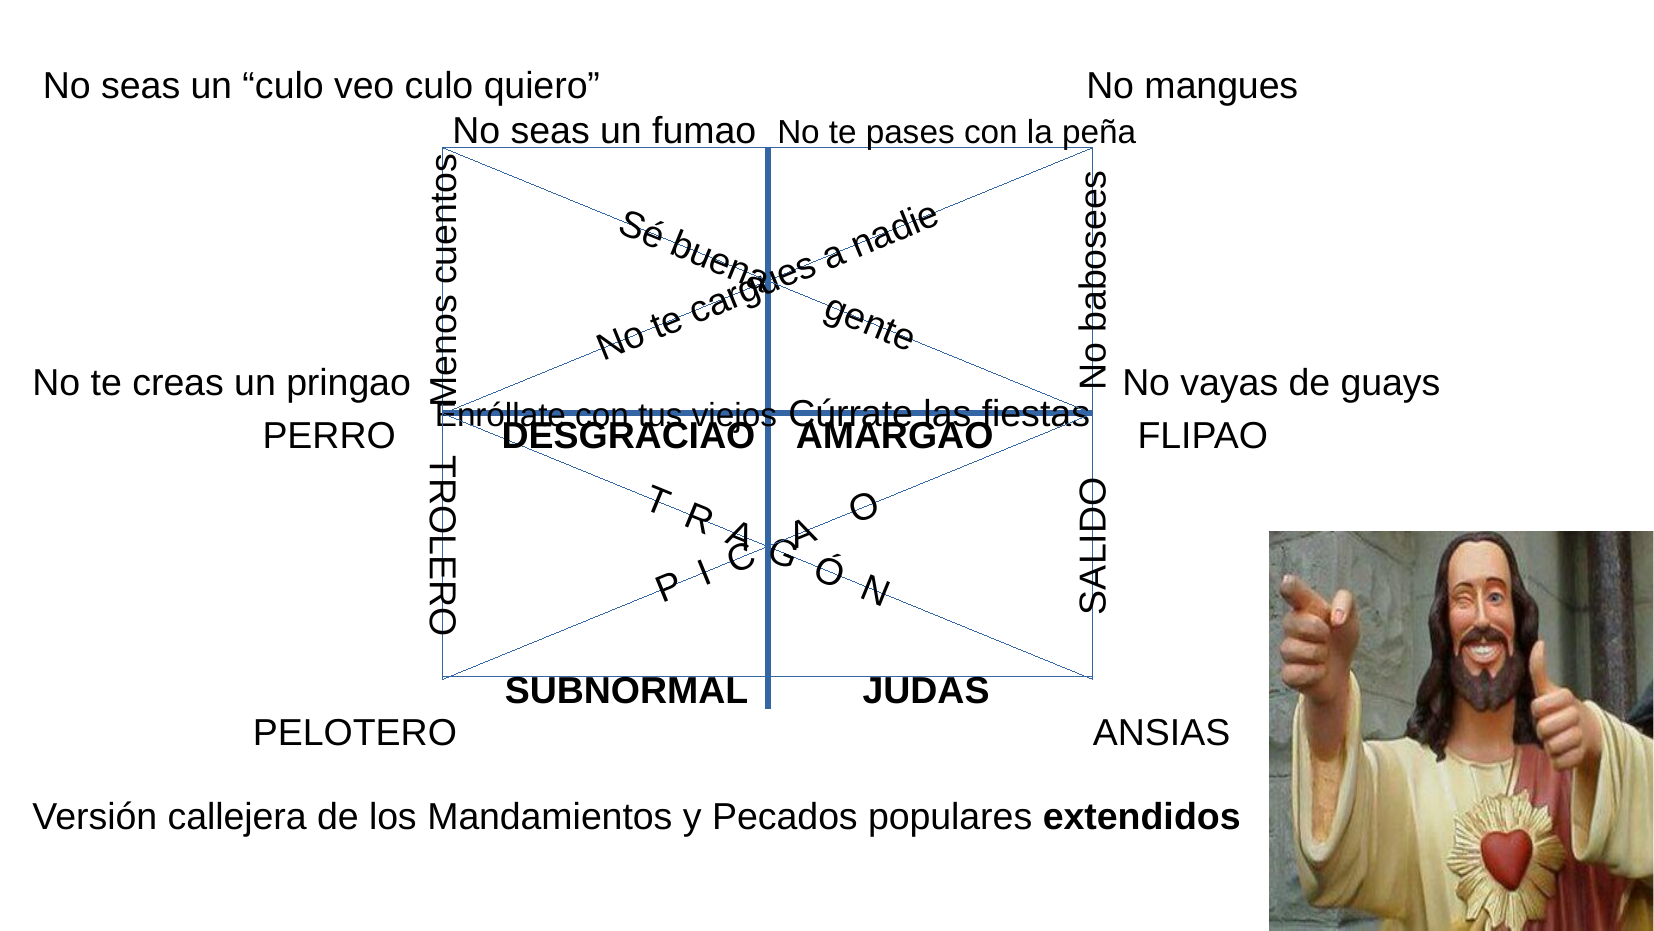

No seas un “culo veo culo quiero” No mangues
 No seas un fumao No te pases con la peña
No te creas un pringao No vayas de guays PERRO DESGRACIAO AMARGAO FLIPAO
 SUBNORMAL JUDAS
 PELOTERO ANSIAS
Versión callejera de los Mandamientos y Pecados populares extendidos
Menos cuentos
No te cargues a nadie
Sé buena gente
No babosees
Enróllate con tus viejos Cúrrate las fiestas
TROLERO
T R A G Ó N
P I C A O
SALIDO